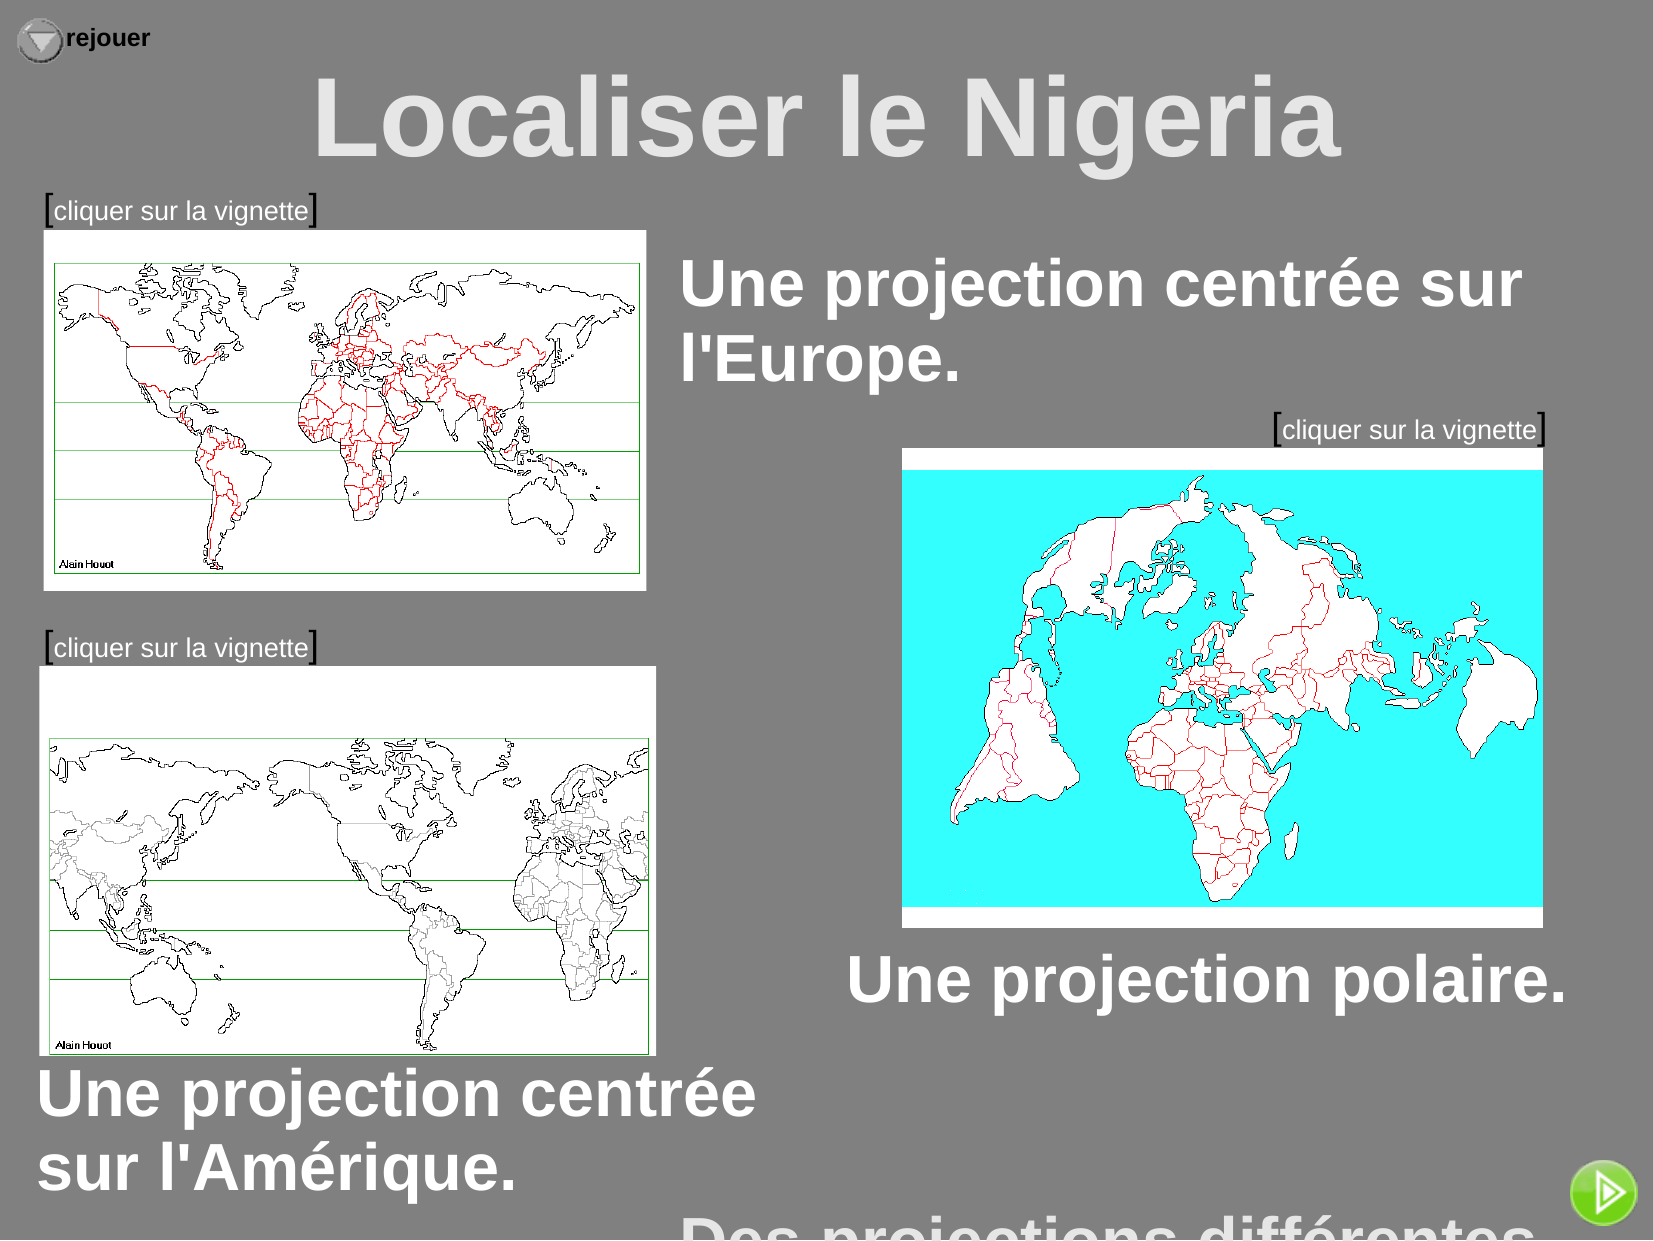

# Localiser le Nigeria
rejouer
[cliquer sur la vignette]
Une projection centrée sur l'Europe.
[cliquer sur la vignette]
[cliquer sur la vignette]
Une projection polaire.
Une projection centrée
sur l'Amérique.
Des projections différentes